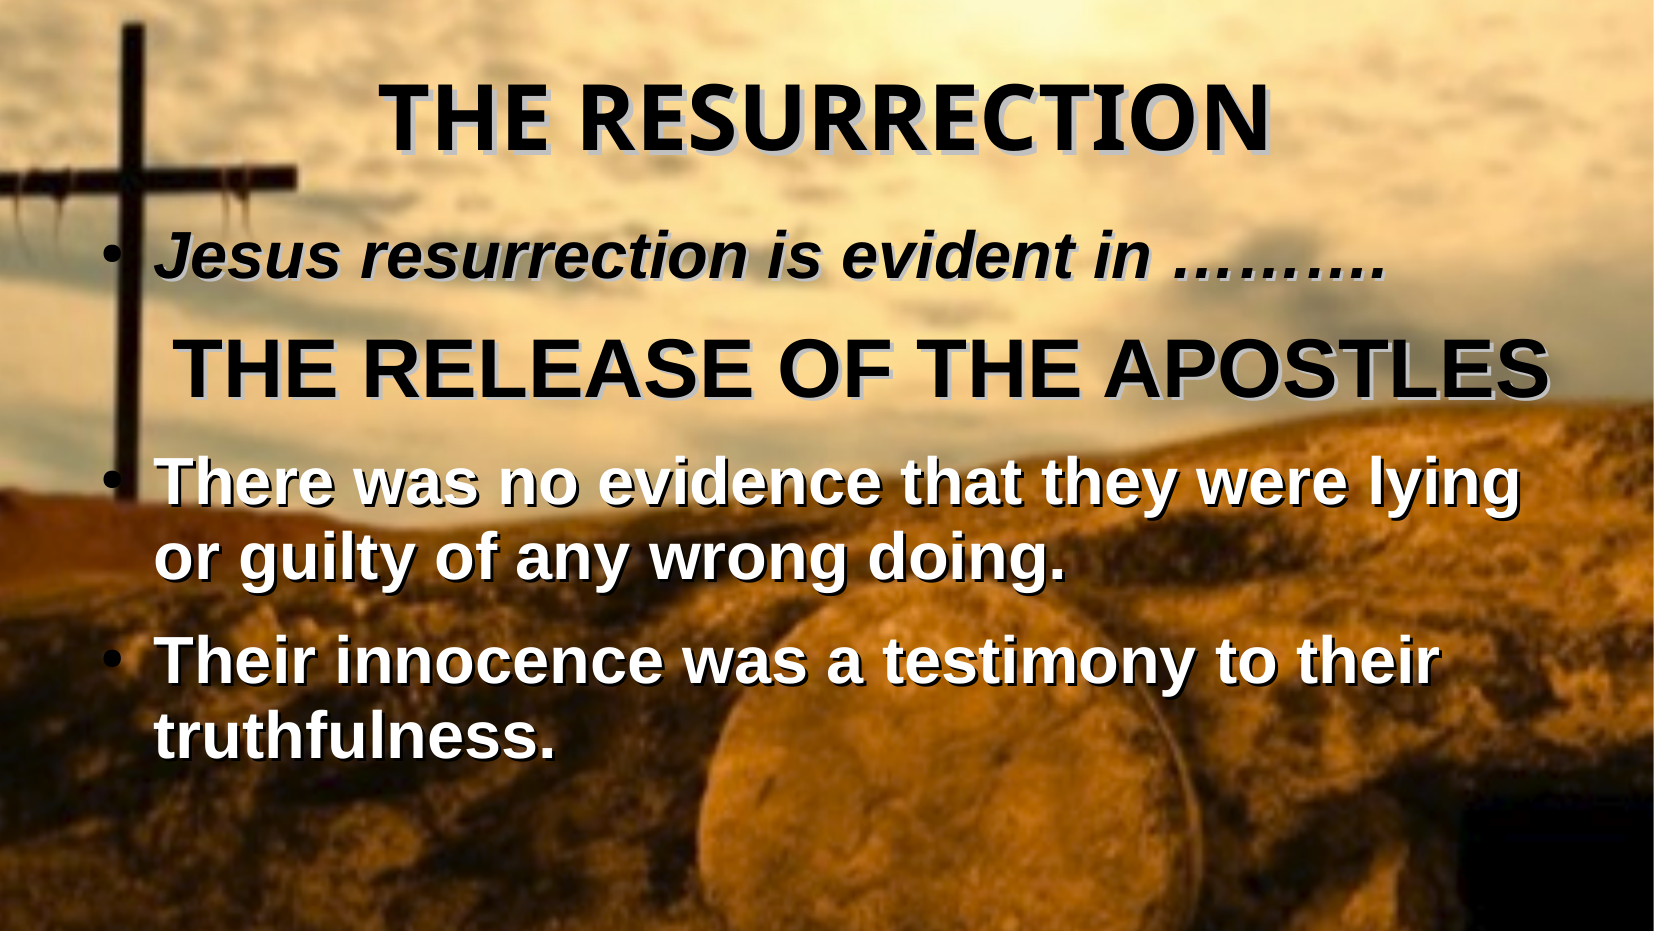

# THE RESURRECTION
Jesus resurrection is evident in ……….
THE RELEASE OF THE APOSTLES
There was no evidence that they were lying or guilty of any wrong doing.
Their innocence was a testimony to their truthfulness.